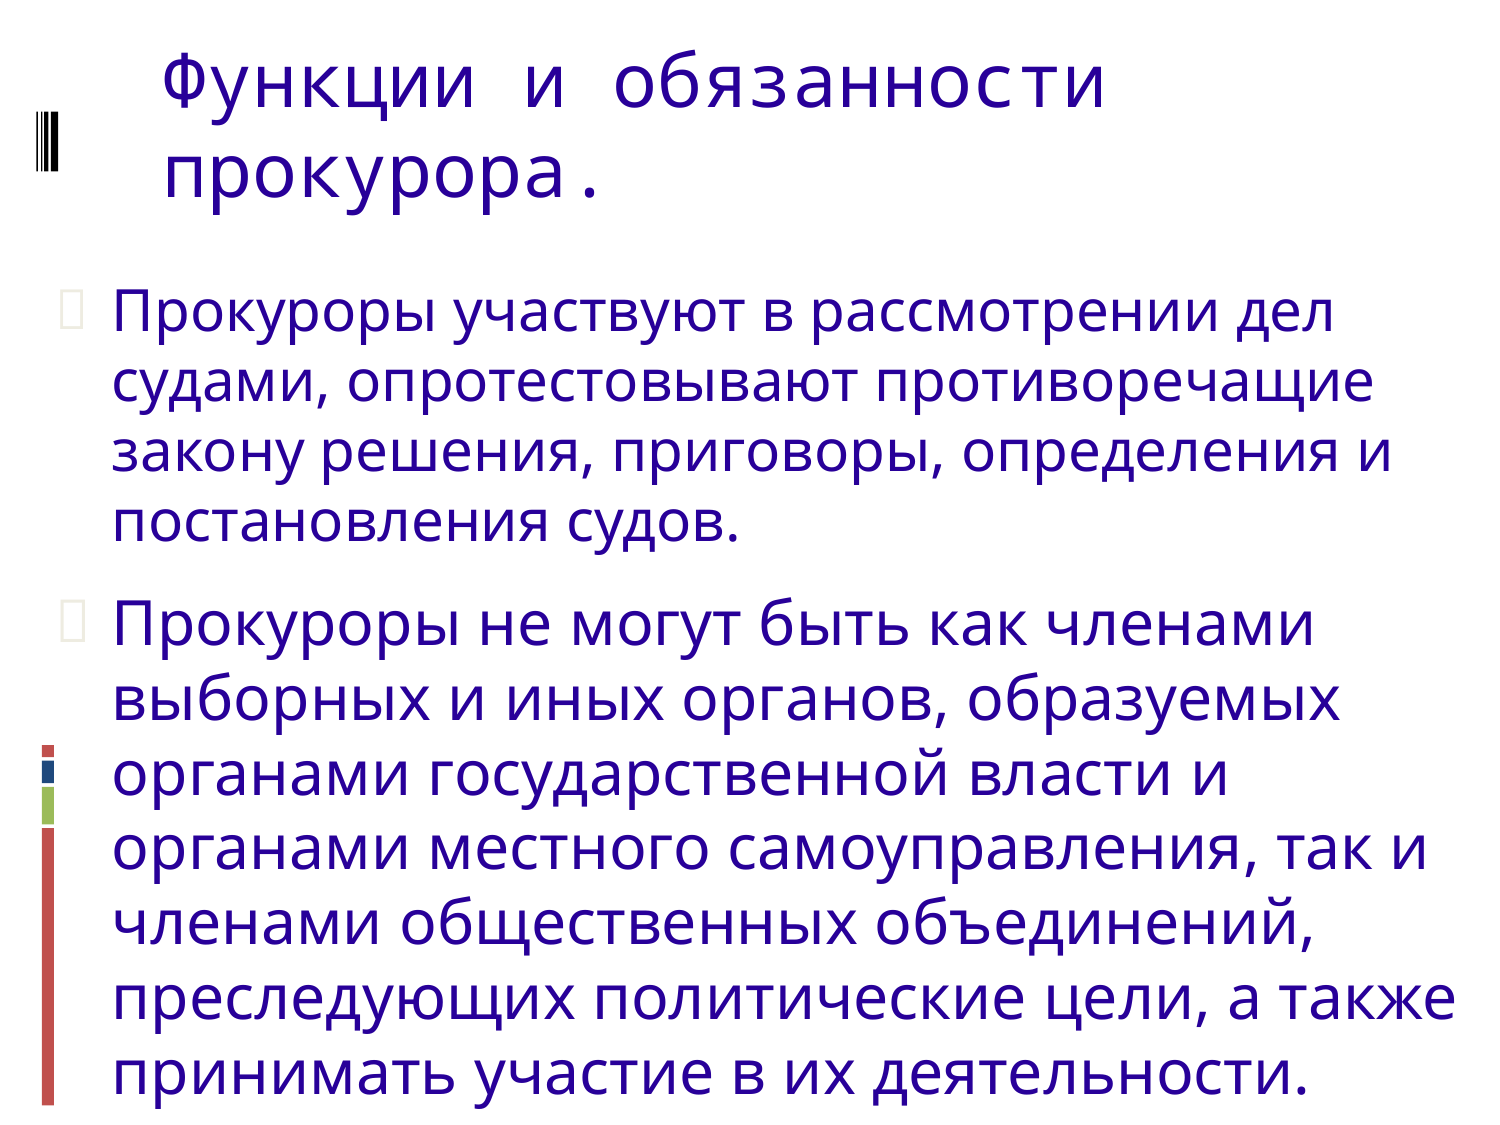

# Функции и обязанности прокурора.
Прокуроры участвуют в рассмотрении дел судами, опротестовывают противоречащие закону решения, приговоры, определения и постановления судов.
Прокуроры не могут быть как членами выборных и иных органов, образуемых органами государственной власти и органами местного самоуправления, так и членами общественных объединений, преследующих политические цели, а также принимать участие в их деятельности.